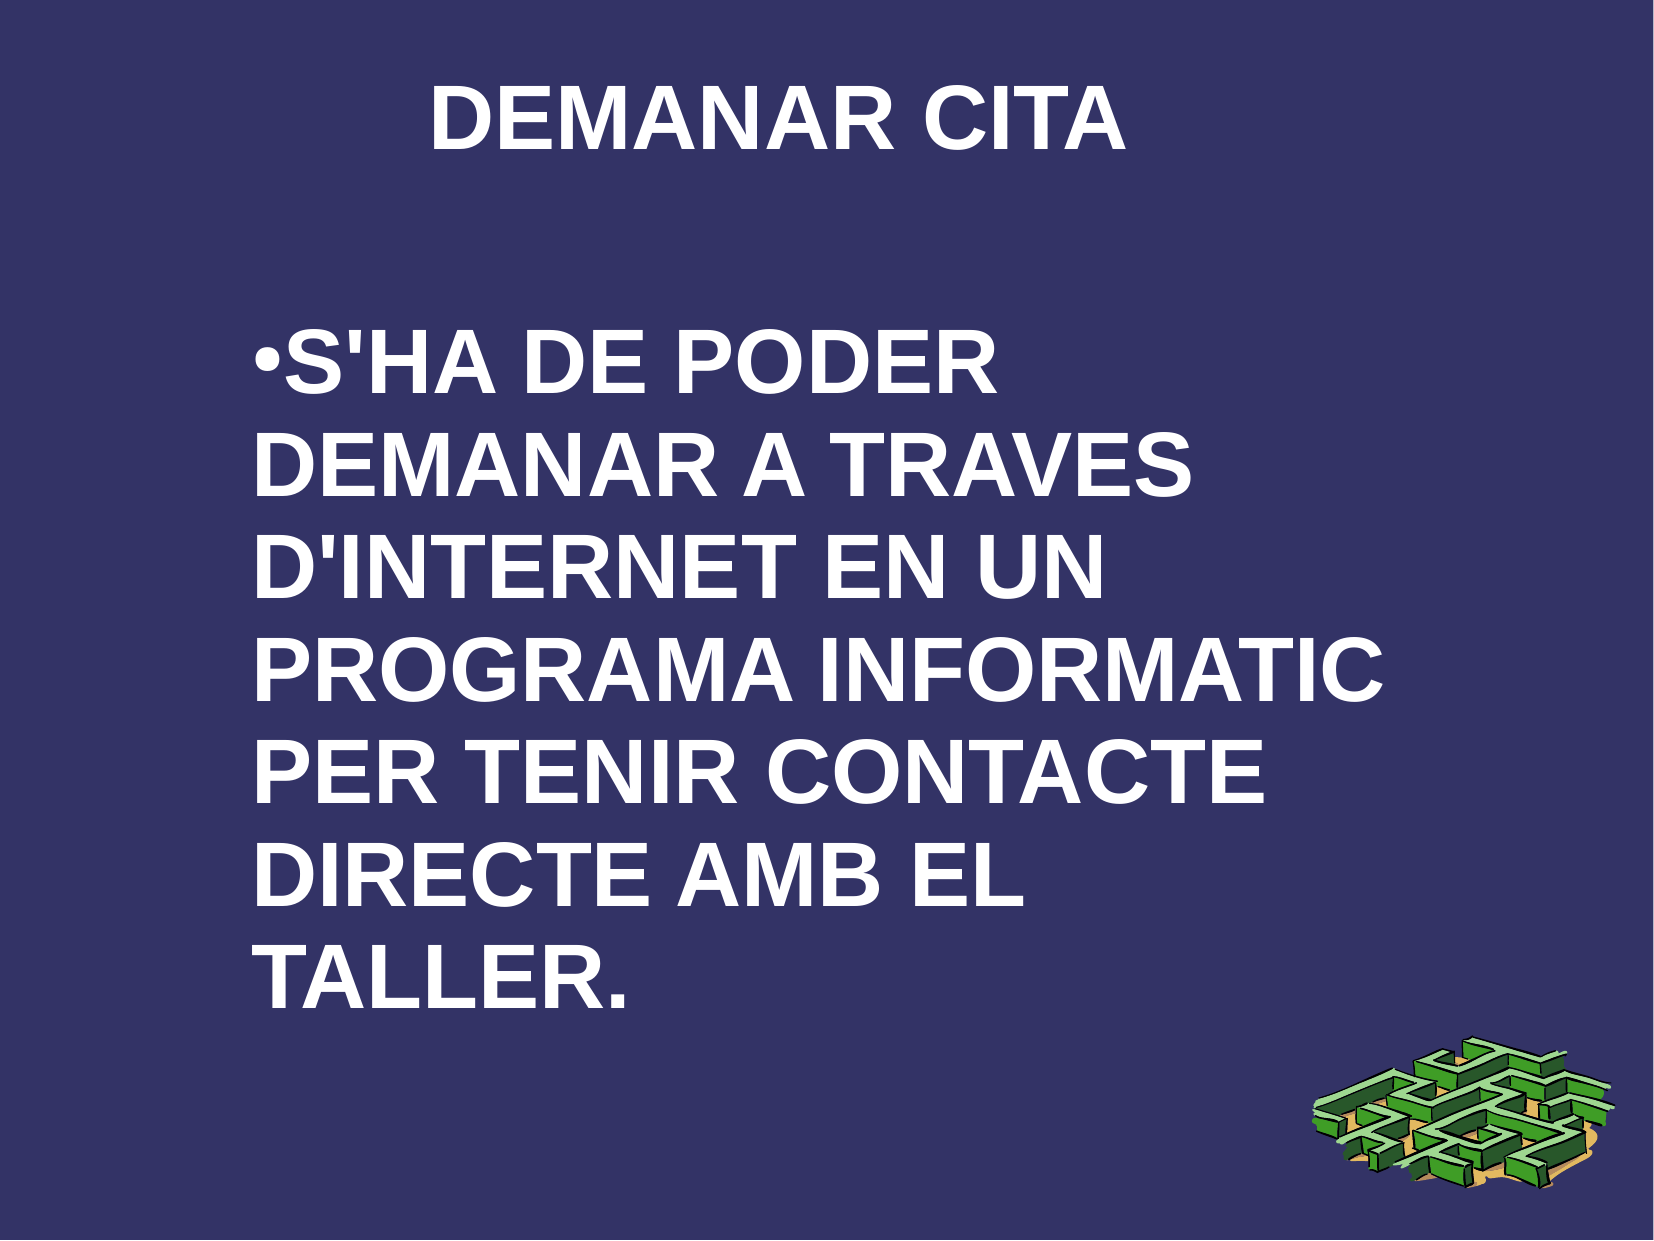

DEMANAR CITA
S'HA DE PODER DEMANAR A TRAVES D'INTERNET EN UN PROGRAMA INFORMATIC PER TENIR CONTACTE DIRECTE AMB EL TALLER.